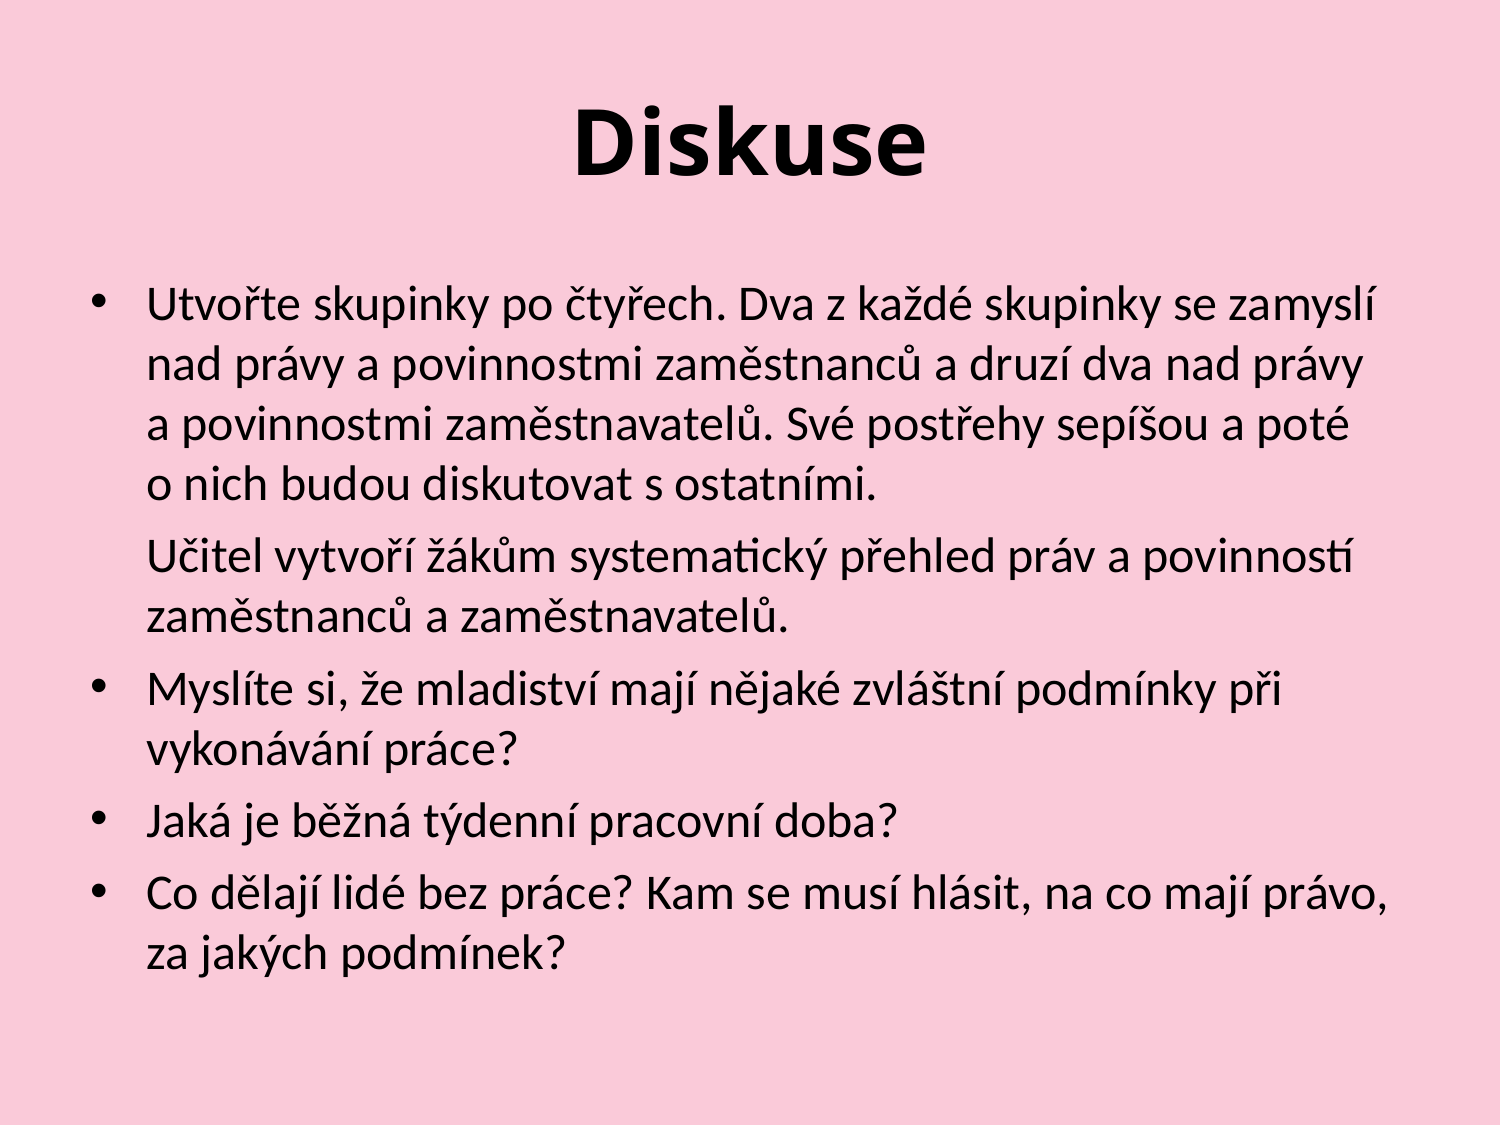

# Diskuse
Utvořte skupinky po čtyřech. Dva z každé skupinky se zamyslí nad právy a povinnostmi zaměstnanců a druzí dva nad právy
a povinnostmi zaměstnavatelů. Své postřehy sepíšou a poté
o nich budou diskutovat s ostatními.
 Učitel vytvoří žákům systematický přehled práv a povinností zaměstnanců a zaměstnavatelů.
Myslíte si, že mladiství mají nějaké zvláštní podmínky při vykonávání práce?
Jaká je běžná týdenní pracovní doba?
Co dělají lidé bez práce? Kam se musí hlásit, na co mají právo, za jakých podmínek?